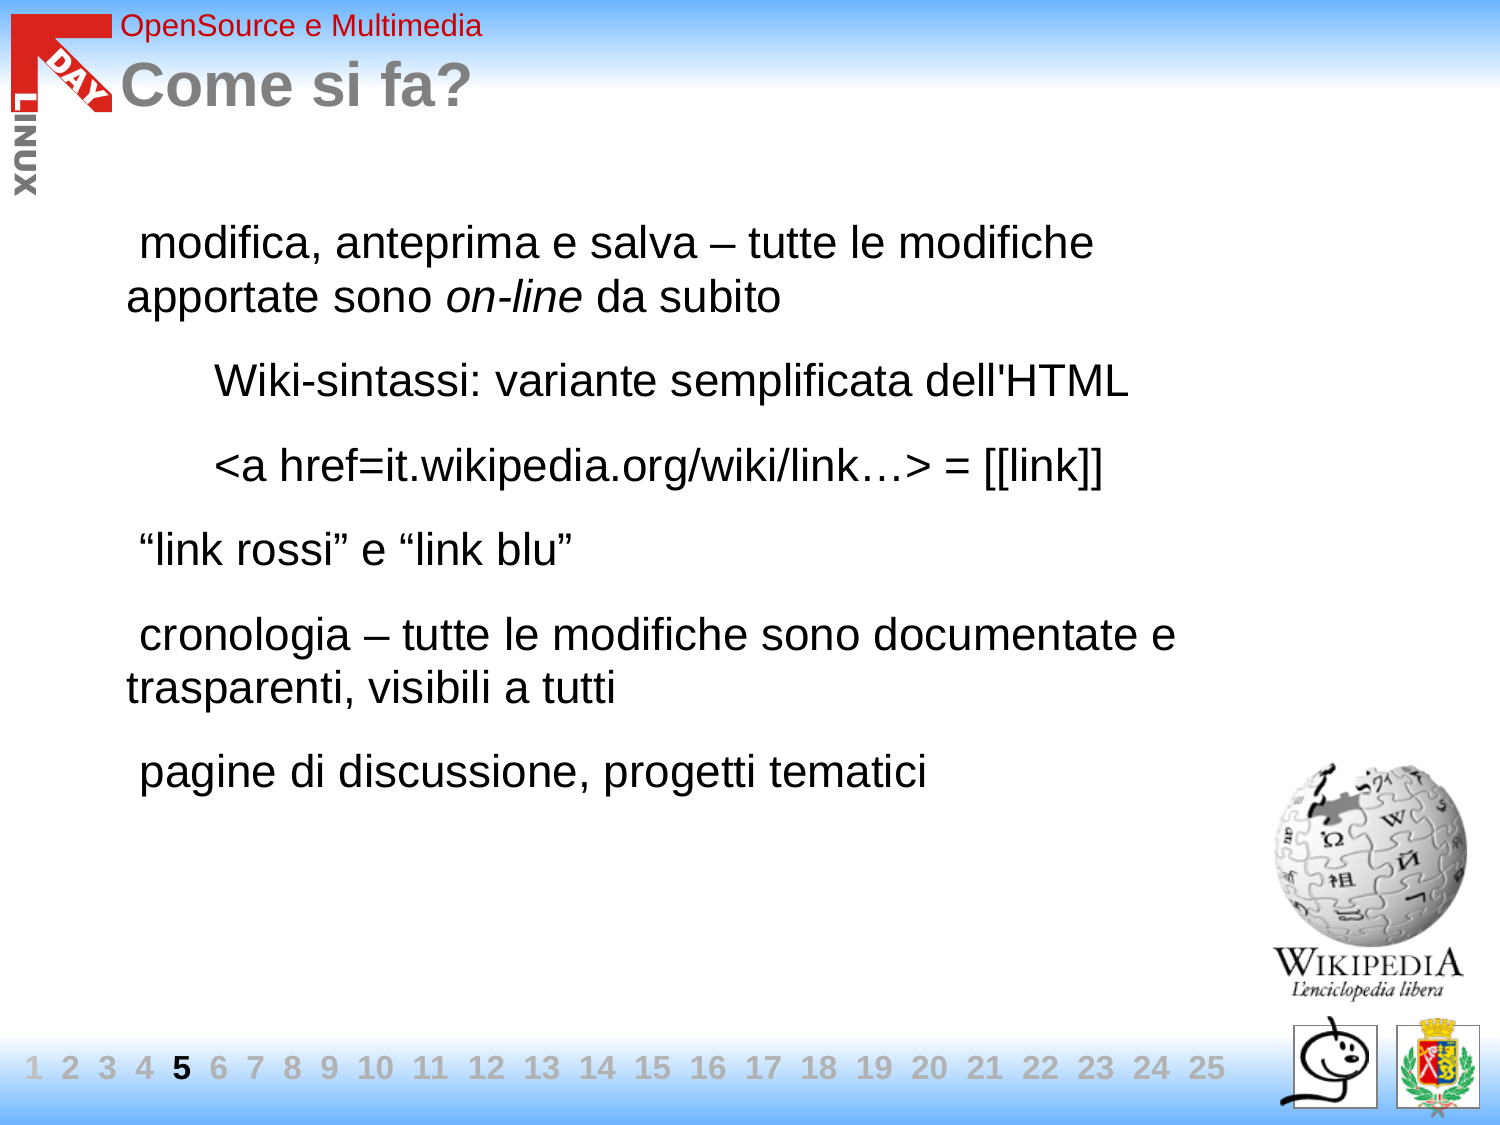

OpenSource e Multimedia
Come si fa?
 modifica, anteprima e salva – tutte le modifiche apportate sono on-line da subito
 Wiki-sintassi: variante semplificata dell'HTML
 <a href=it.wikipedia.org/wiki/link…> = [[link]]
 “link rossi” e “link blu”
 cronologia – tutte le modifiche sono documentate e trasparenti, visibili a tutti
 pagine di discussione, progetti tematici
1 2 3 4 5 6 7 8 9 10 11 12 13 14 15 16 17 18 19 20 21 22 23 24 25